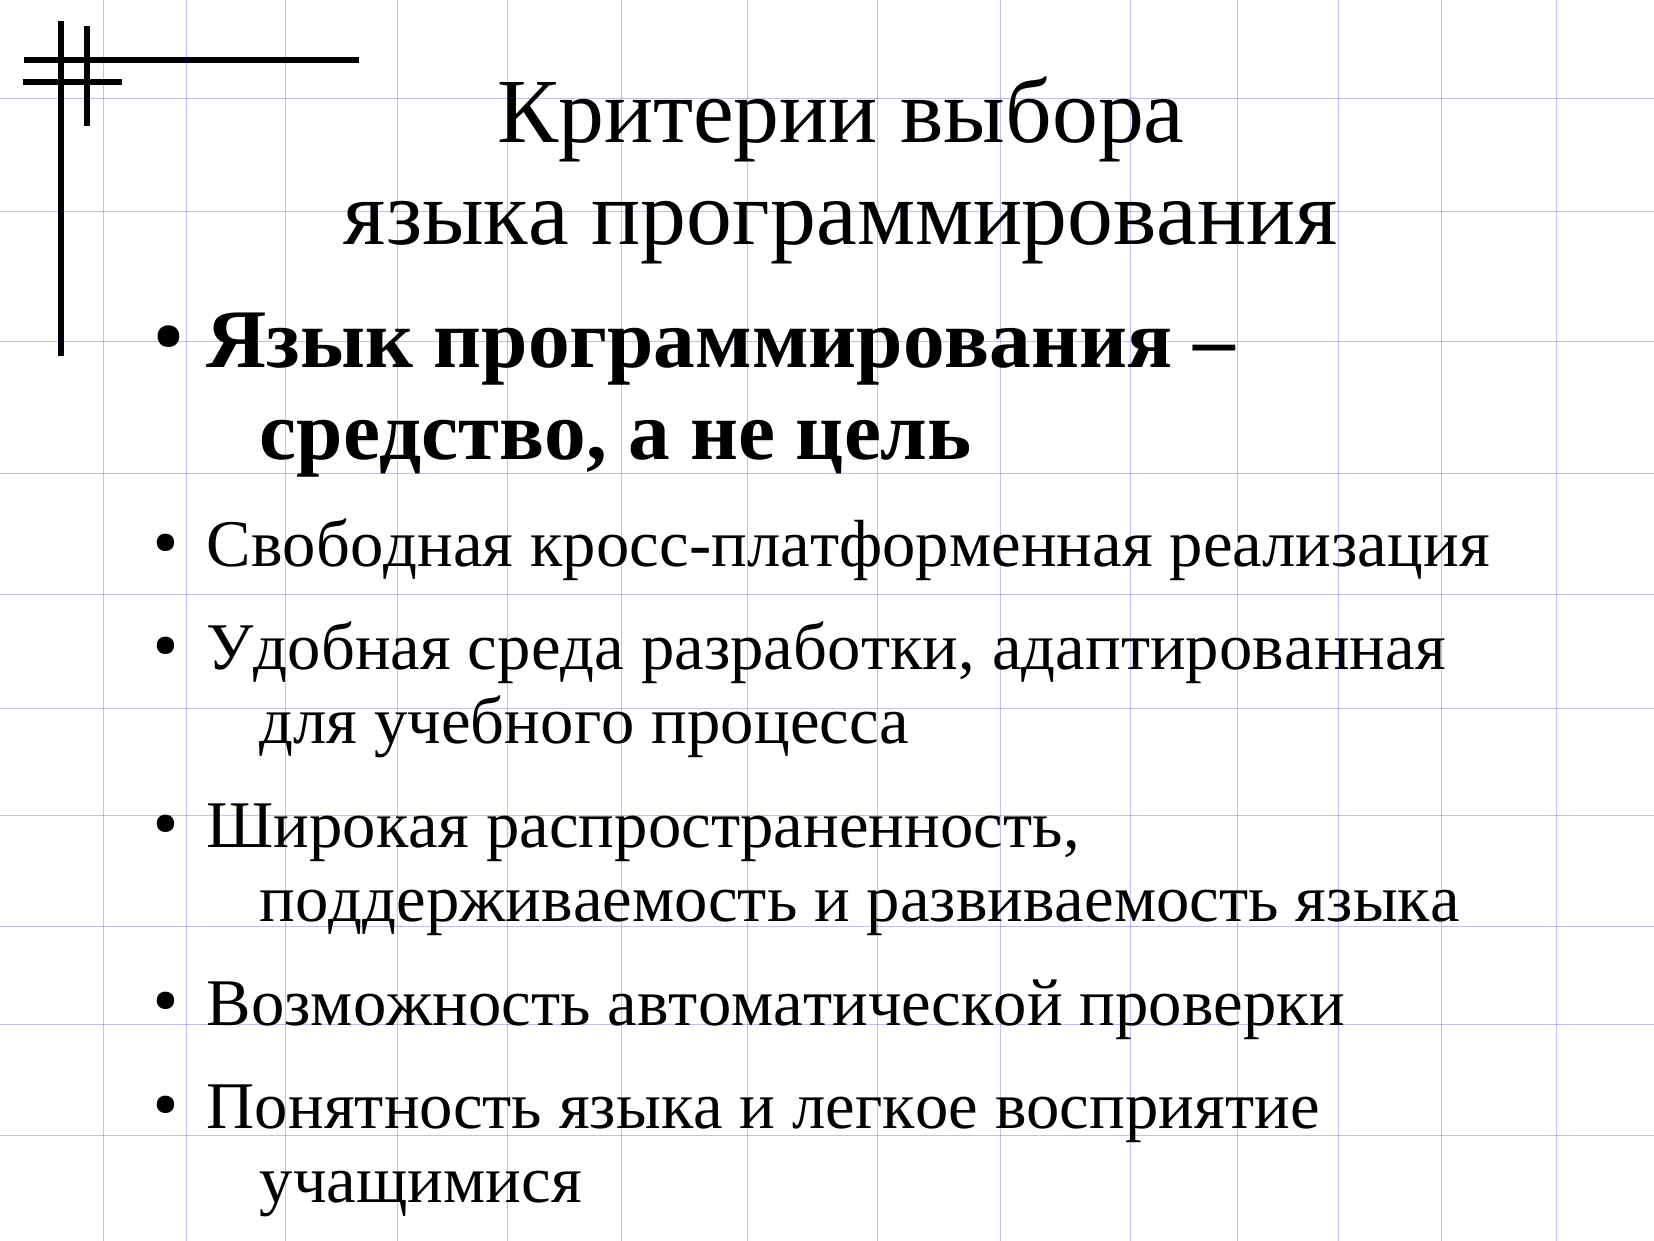

# Критерии выбора языка программирования
Язык программирования –
средство, а не цель
Свободная кросс-платформенная реализация
Удобная среда разработки, адаптированная для учебного процесса
Широкая распространенность, поддерживаемость и развиваемость языка
Возможность автоматической проверки
Понятность языка и легкое восприятие учащимися